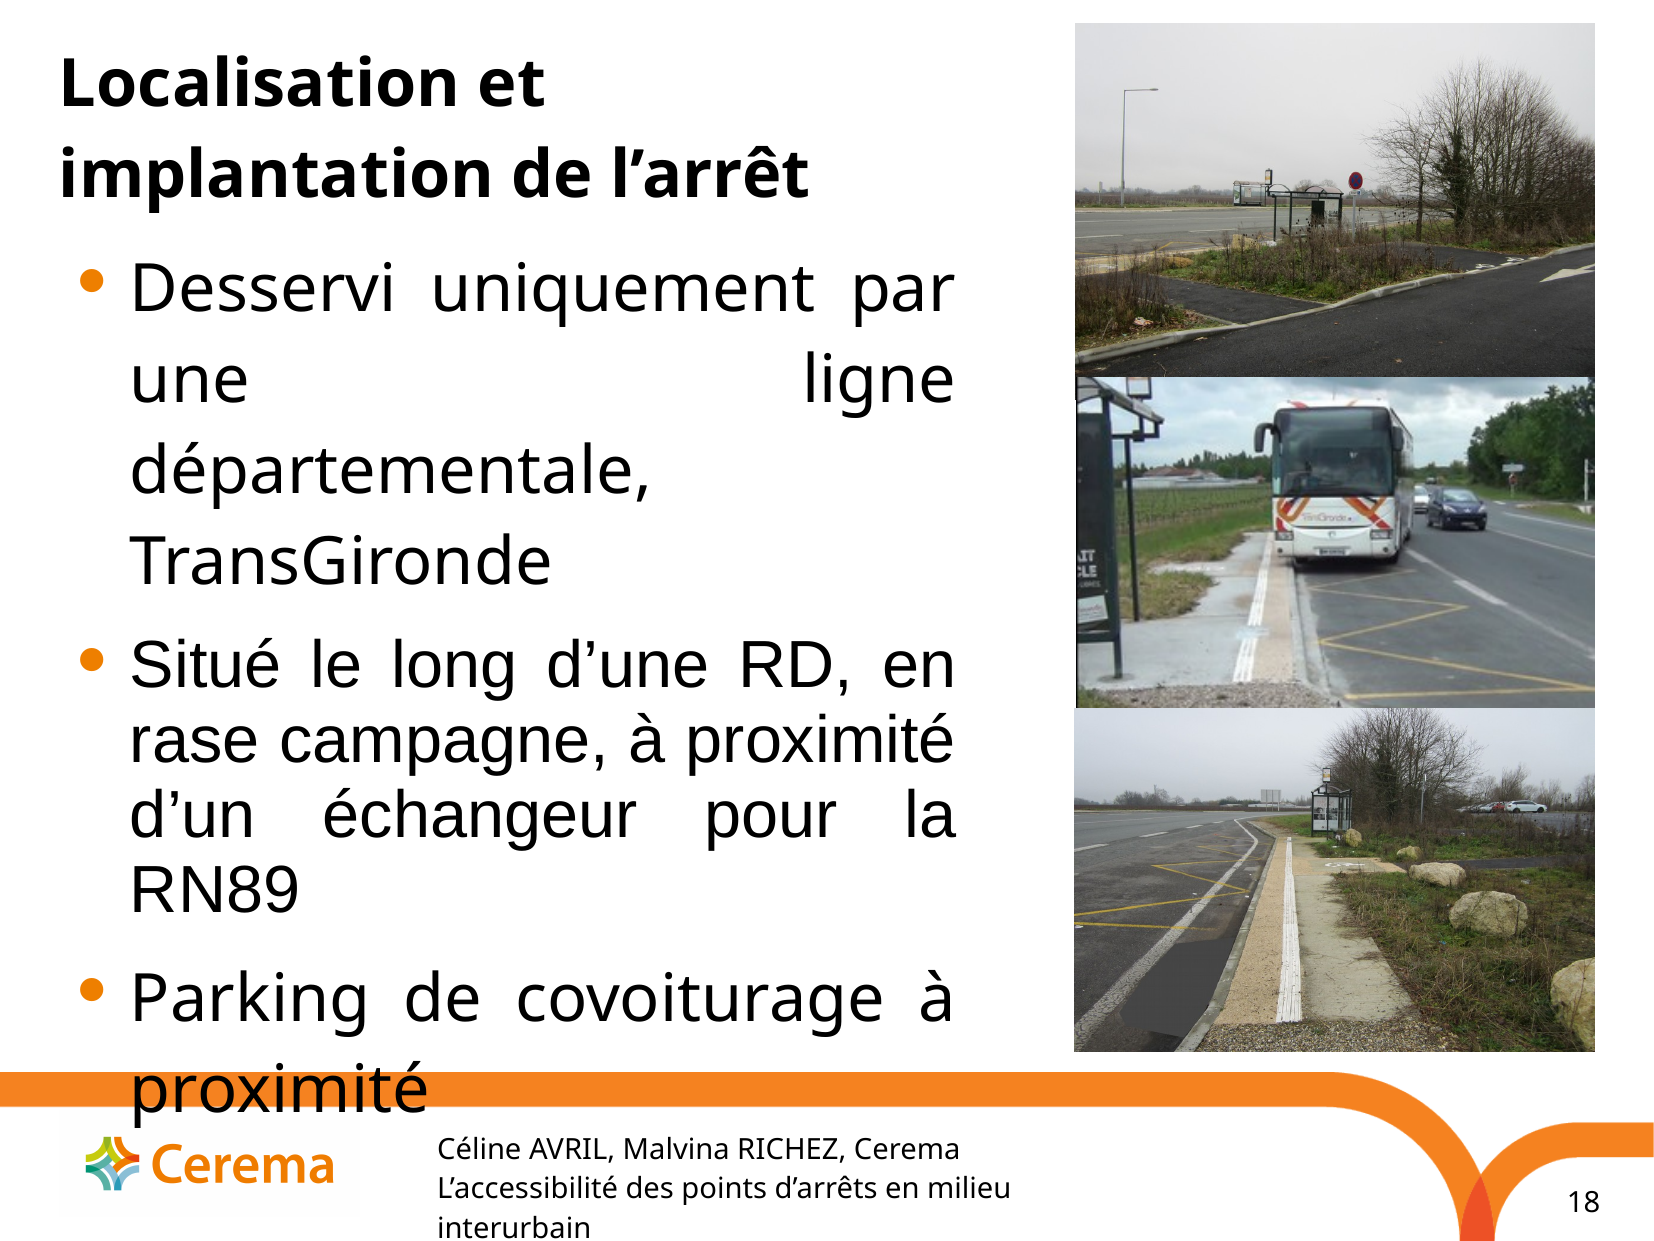

# Localisation et implantation de l’arrêt
Desservi uniquement par une ligne départementale, TransGironde
Situé le long d’une RD, en rase campagne, à proximité d’un échangeur pour la RN89
Parking de covoiturage à proximité
Composantes techniques
Un arrêt en encoche d’une longueur de 17m + 12m (entrée) et 9m (sortie) de biseau
Hauteur de quai : 14 cm (car à plancher haut)
Bande de sécurité contrastée visuellement et tactilement
Eléments de repérage : emplacement de déploiement du hayon élévateur (3x3m) + dalle podotactile de repérage de la porte avant
18